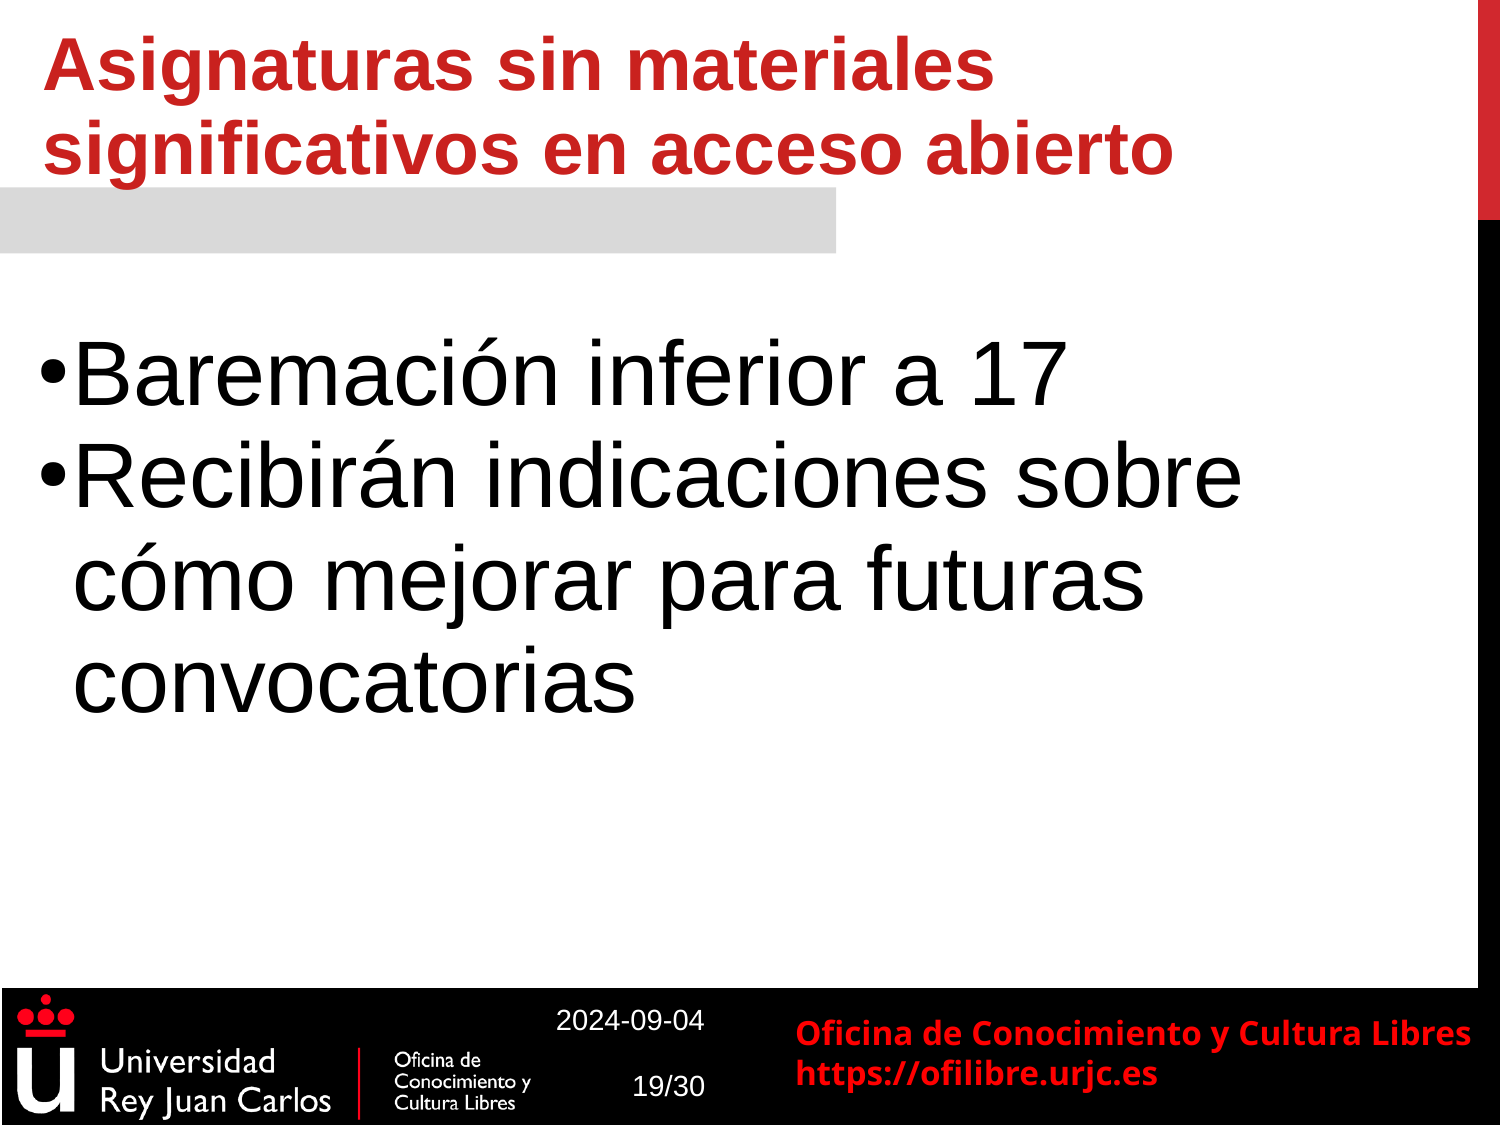

#
Asignaturas sin materiales significativos en acceso abierto
Baremación inferior a 17
Recibirán indicaciones sobre cómo mejorar para futuras convocatorias